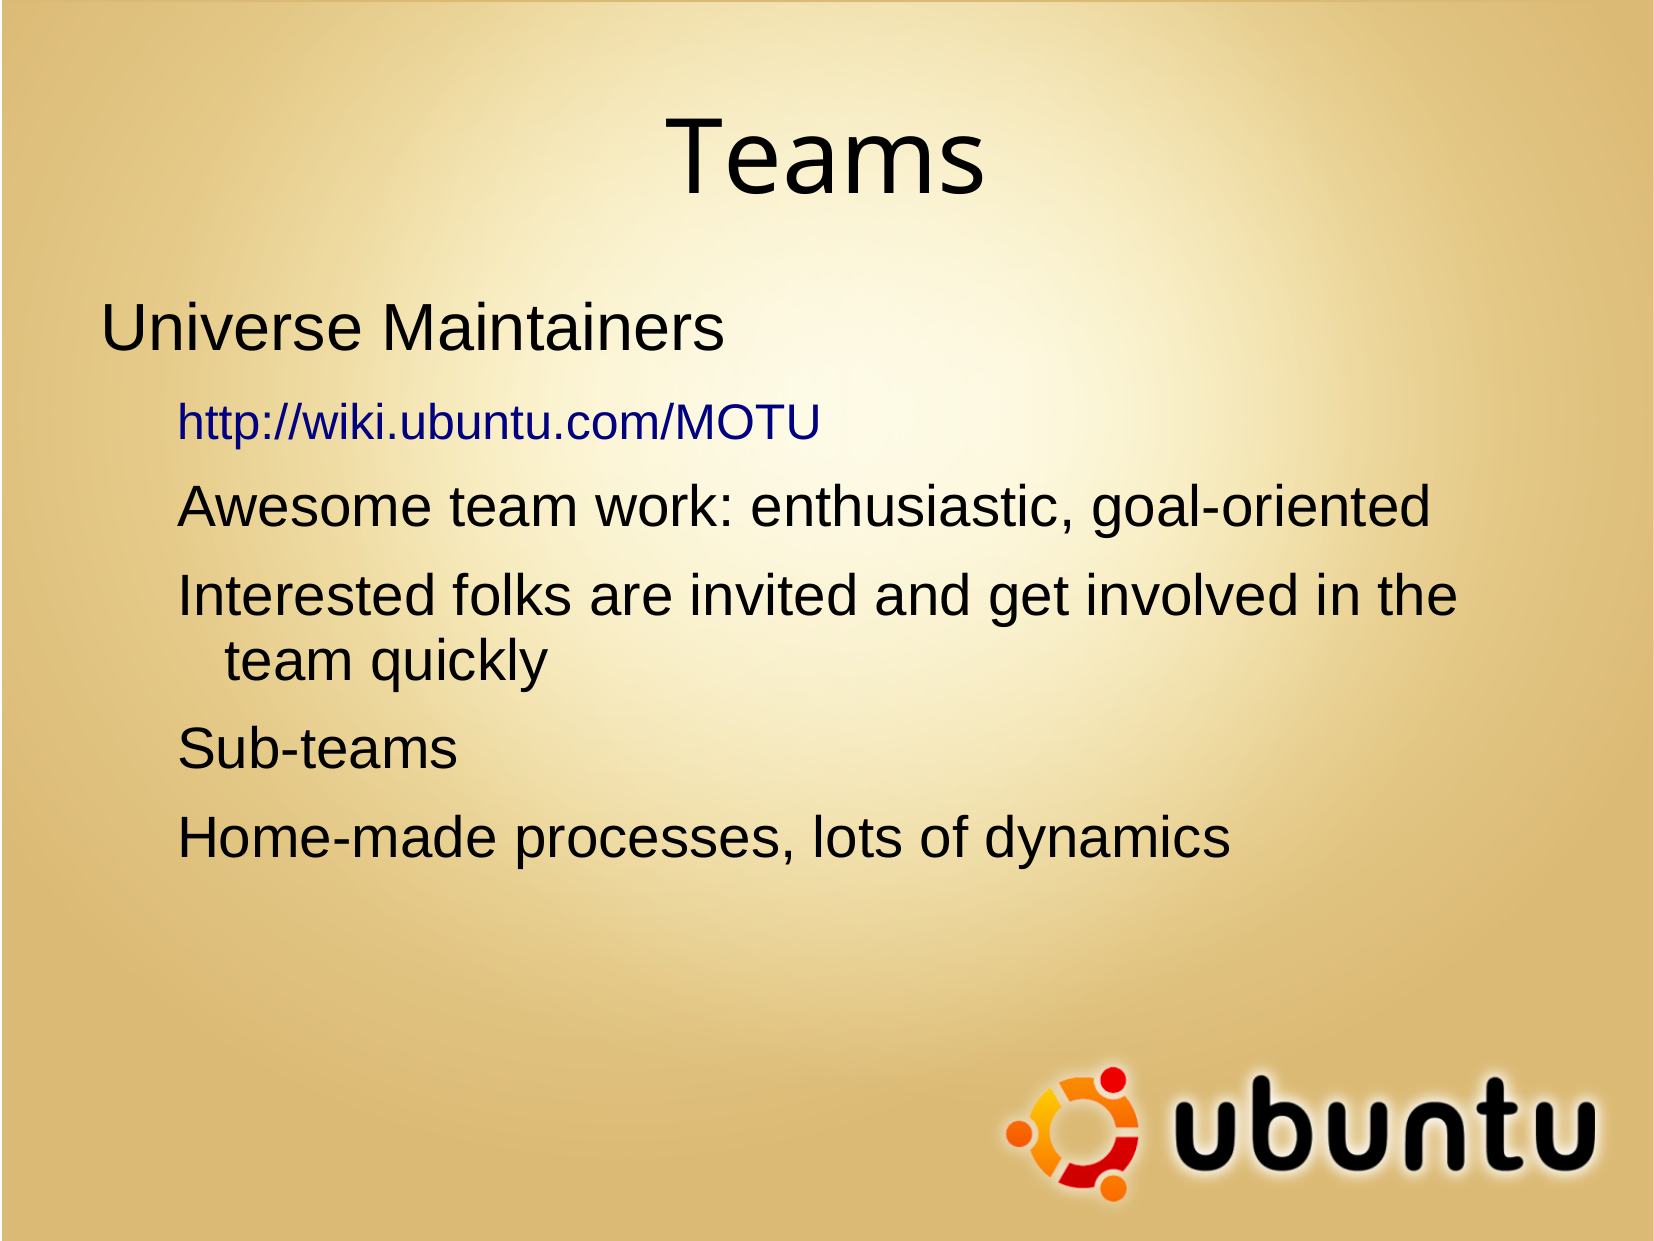

# Teams
Universe Maintainers
http://wiki.ubuntu.com/MOTU
Awesome team work: enthusiastic, goal-oriented
Interested folks are invited and get involved in the team quickly
Sub-teams
Home-made processes, lots of dynamics